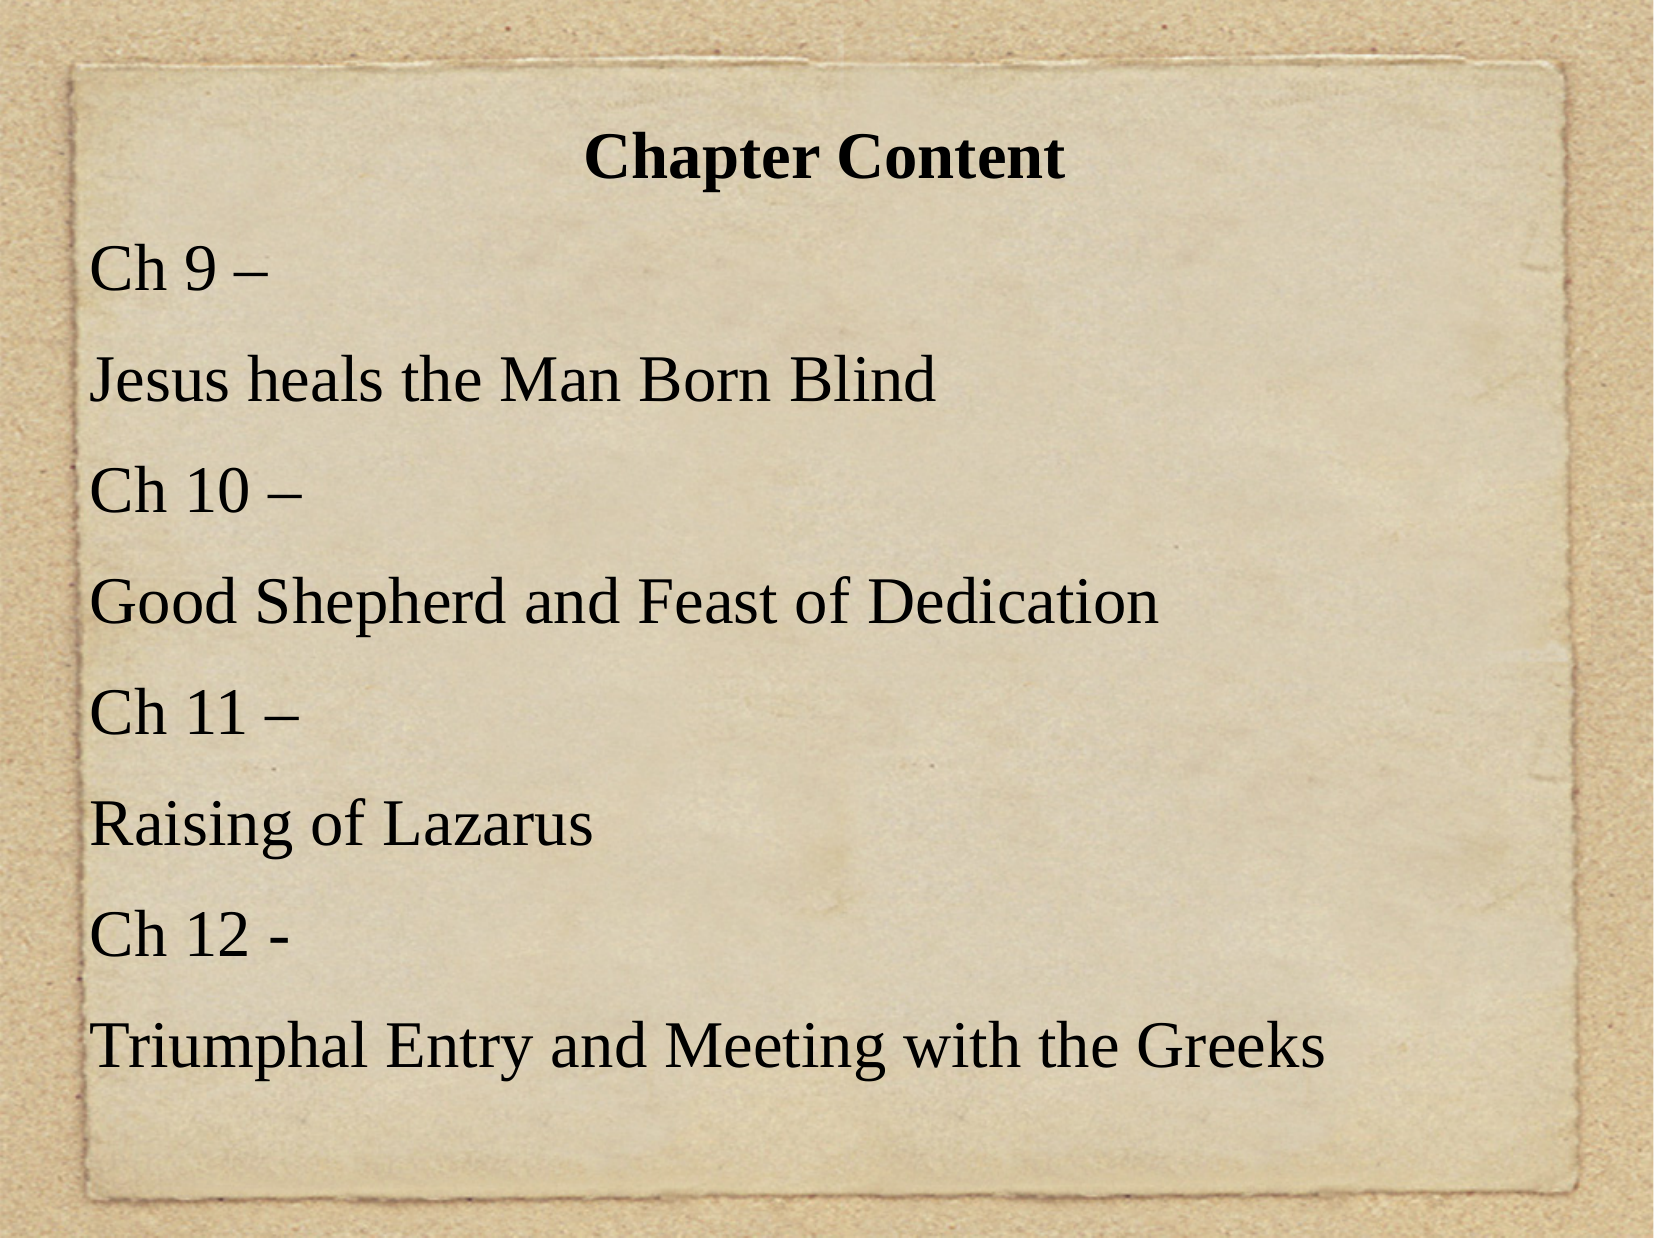

Chapter Content
Ch 9 –
Jesus heals the Man Born Blind
Ch 10 –
Good Shepherd and Feast of Dedication
Ch 11 –
Raising of Lazarus
Ch 12 -
Triumphal Entry and Meeting with the Greeks